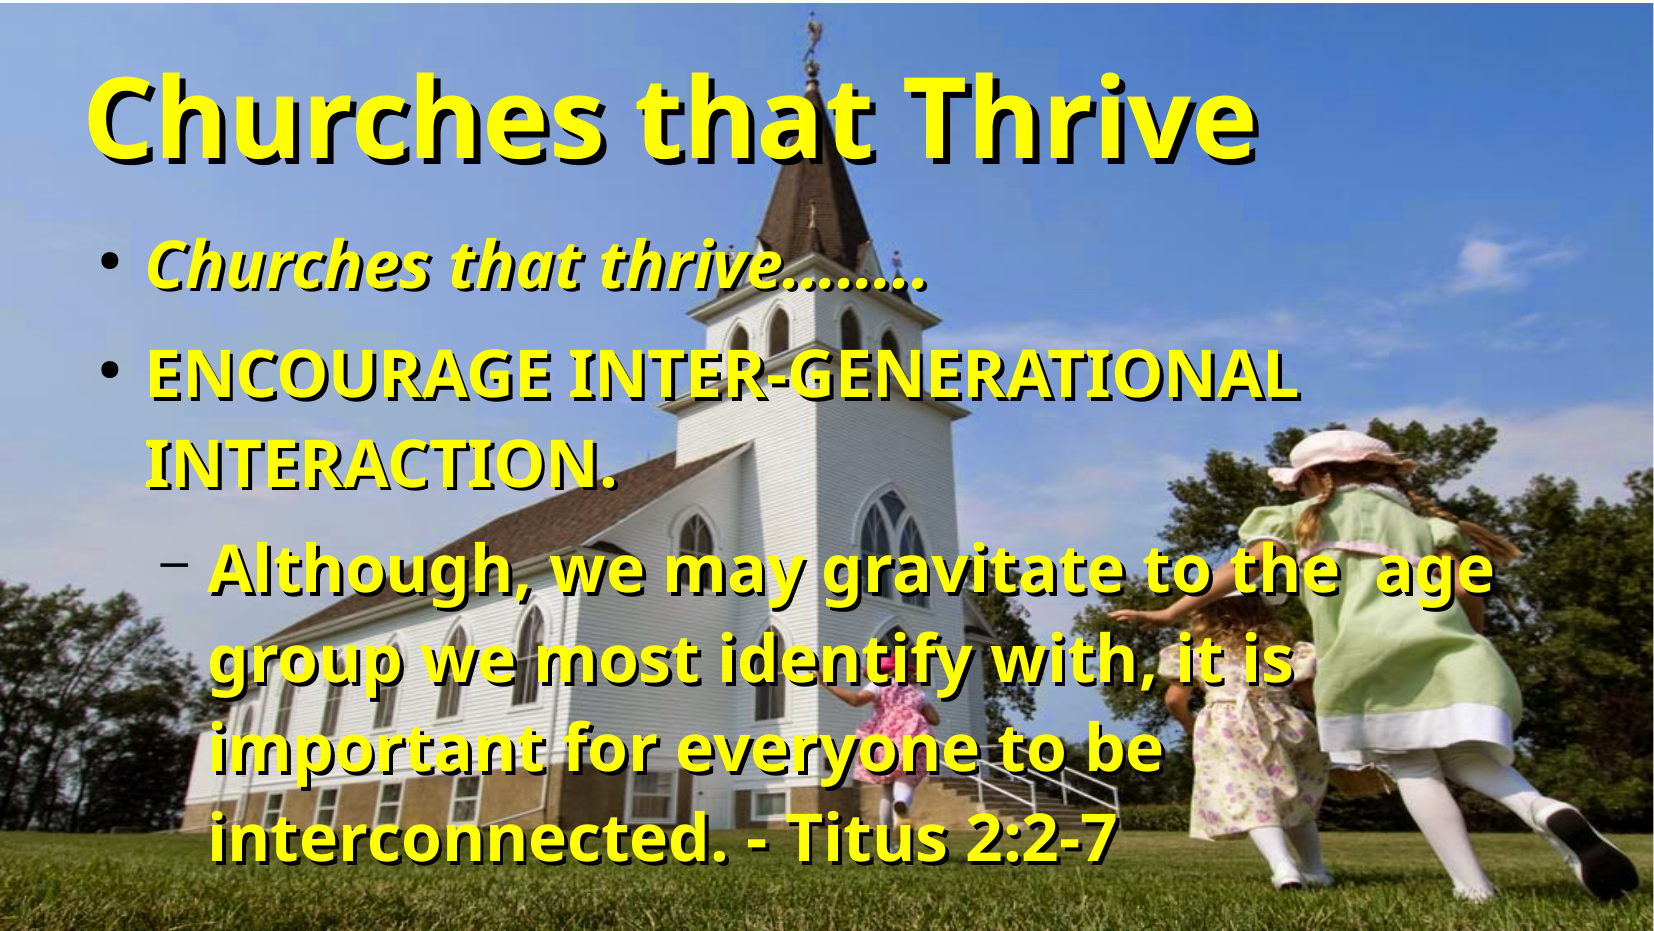

# Churches that Thrive
Churches that thrive……..
ENCOURAGE INTER-GENERATIONAL INTERACTION.
Although, we may gravitate to the age group we most identify with, it is important for everyone to be interconnected. - Titus 2:2-7